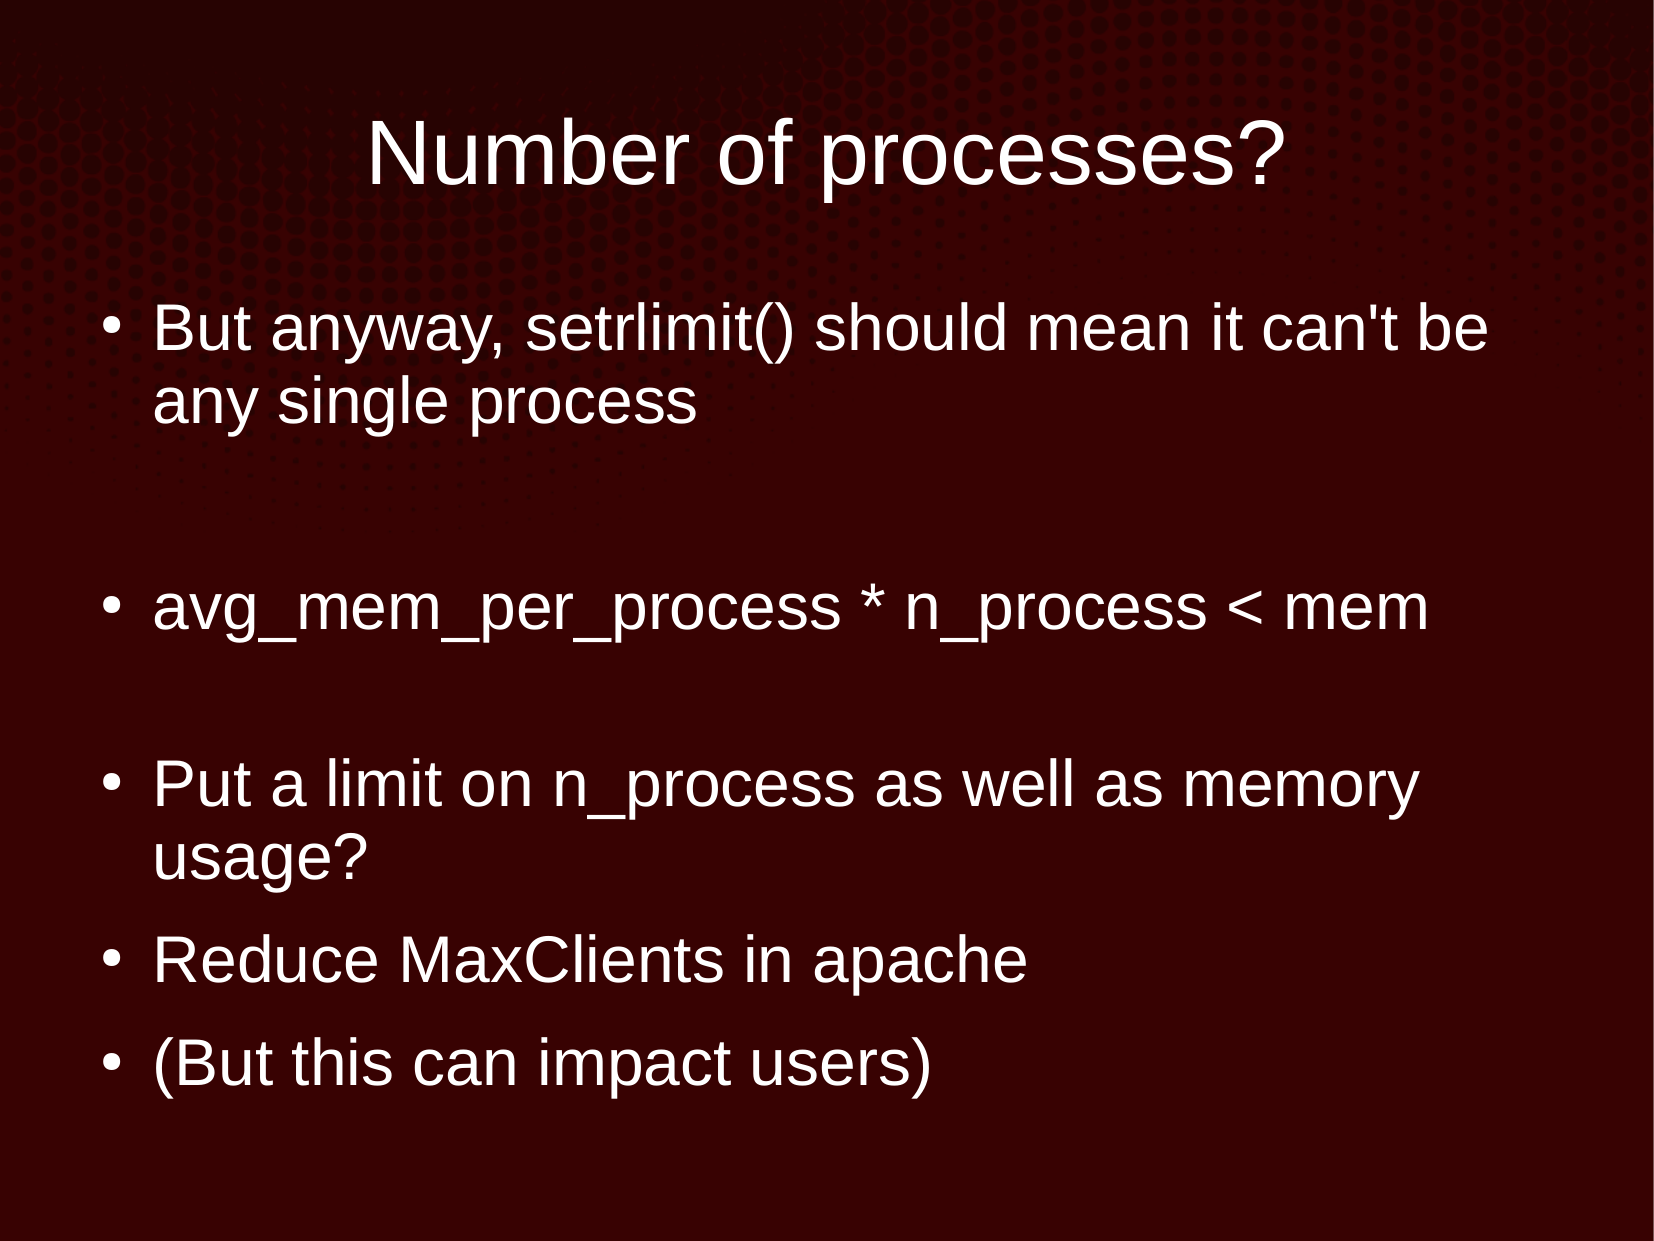

# Number of processes?
But anyway, setrlimit() should mean it can't be any single process
avg_mem_per_process * n_process < mem
Put a limit on n_process as well as memory usage?
Reduce MaxClients in apache
(But this can impact users)